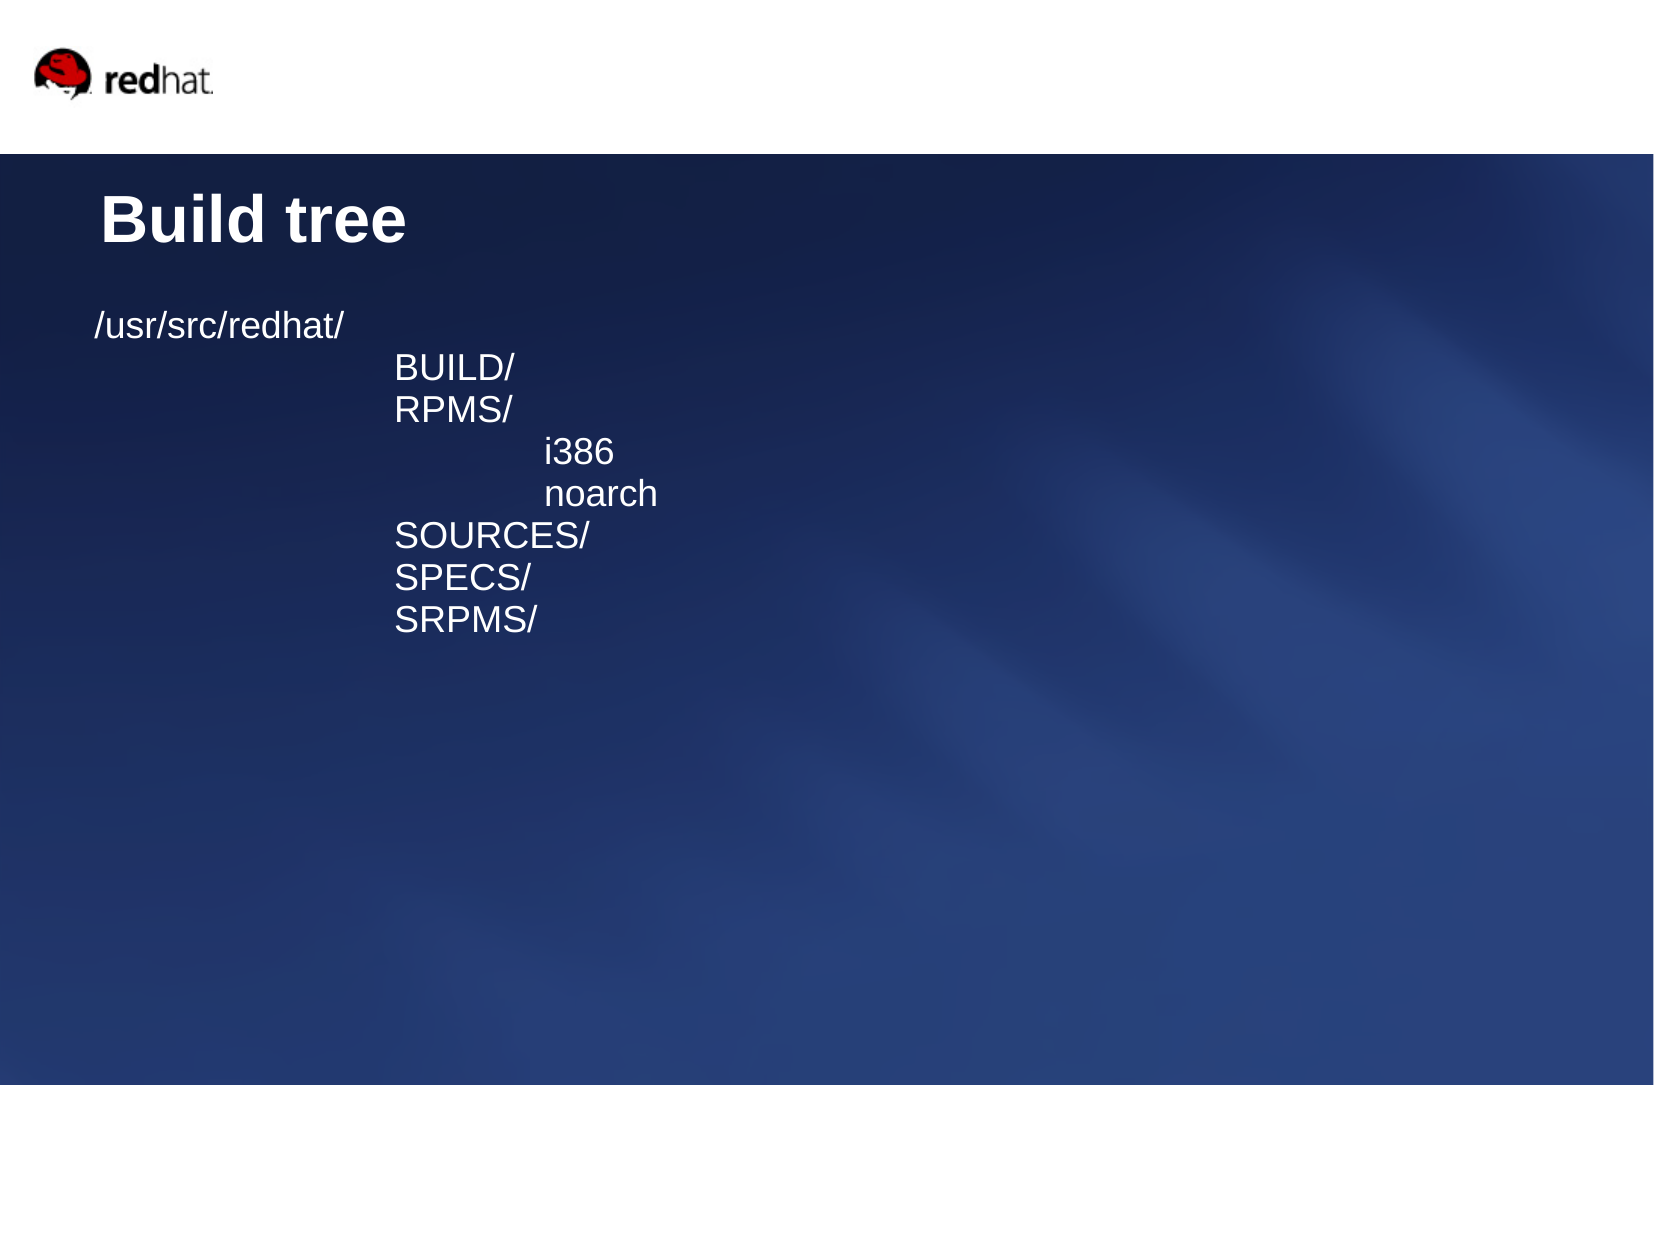

# Build tree
/usr/src/redhat/
			BUILD/
			RPMS/
				i386
				noarch
			SOURCES/
			SPECS/
			SRPMS/